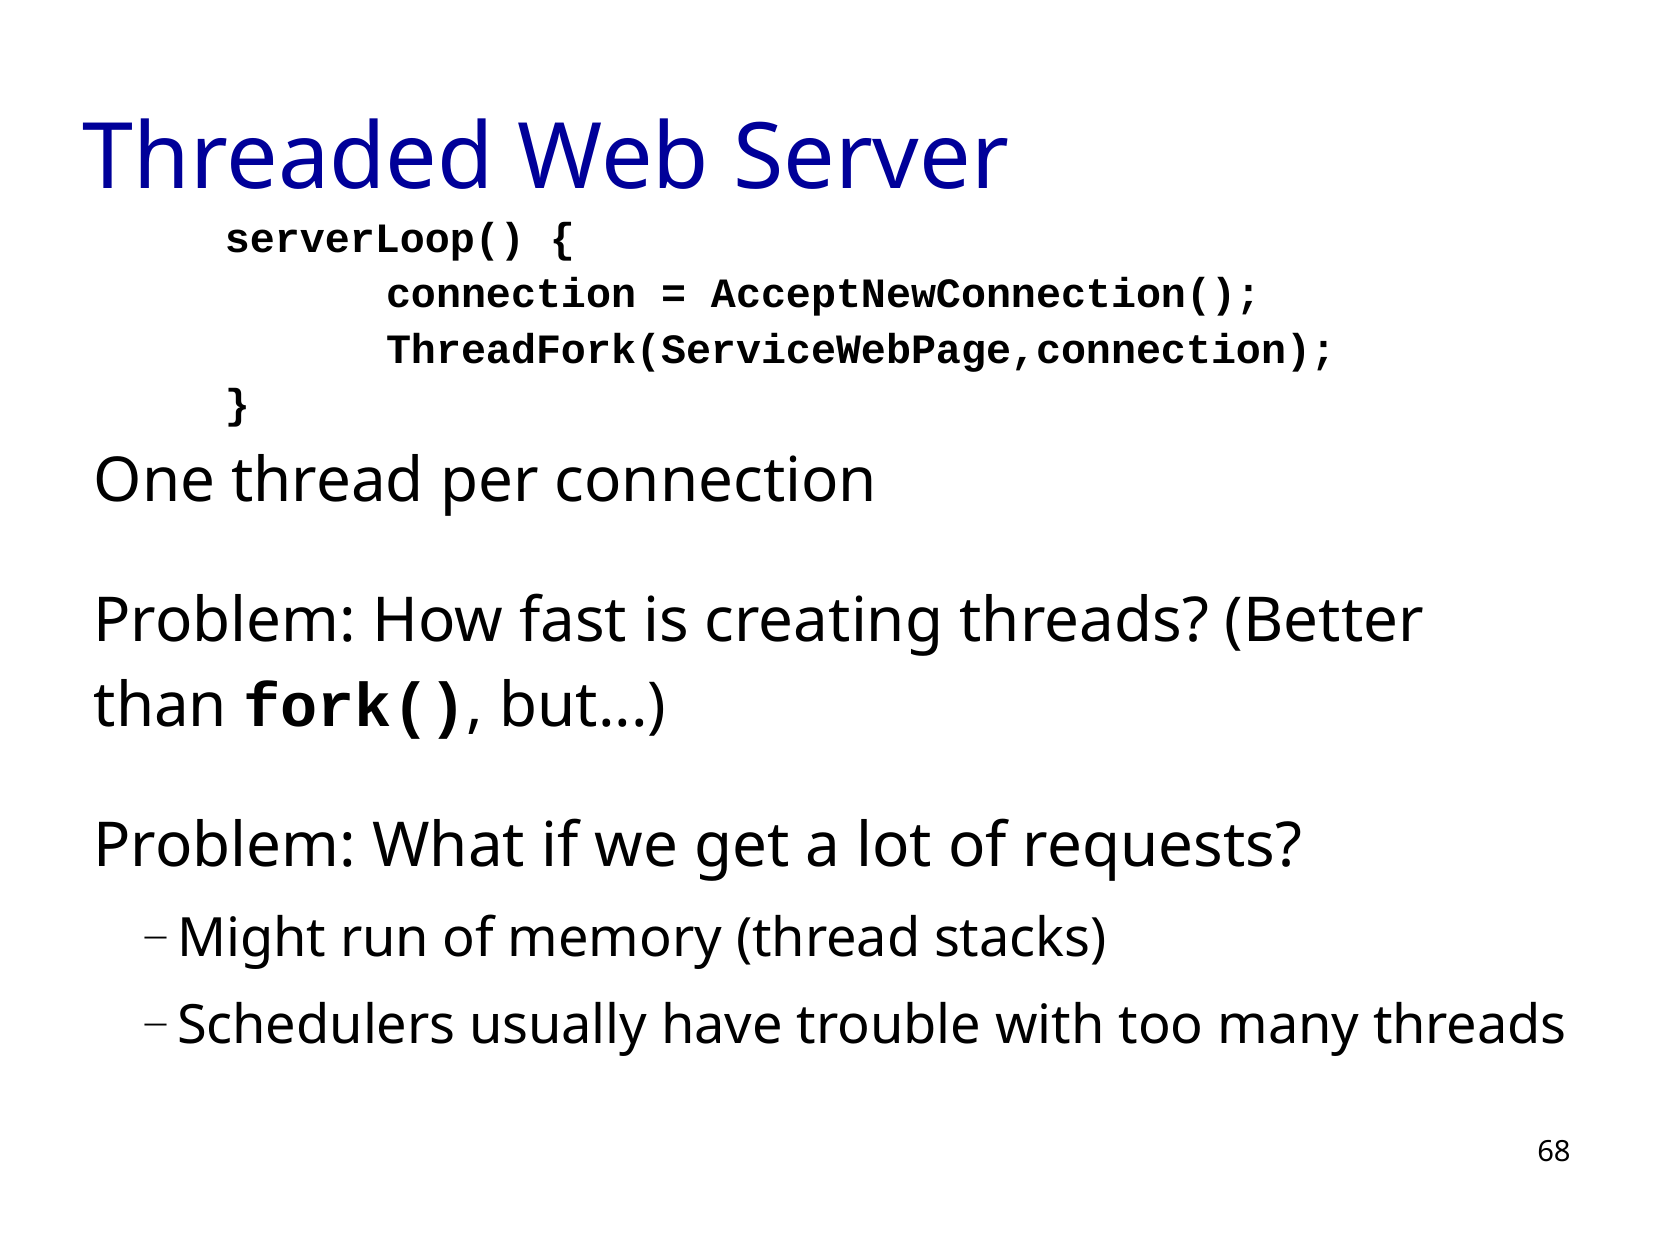

# Threaded Web Server
serverLoop() {
		 connection = AcceptNewConnection();
		 ThreadFork(ServiceWebPage,connection);
}
One thread per connection
Problem: How fast is creating threads? (Better than fork(), but...)
Problem: What if we get a lot of requests?
Might run of memory (thread stacks)
Schedulers usually have trouble with too many threads
68